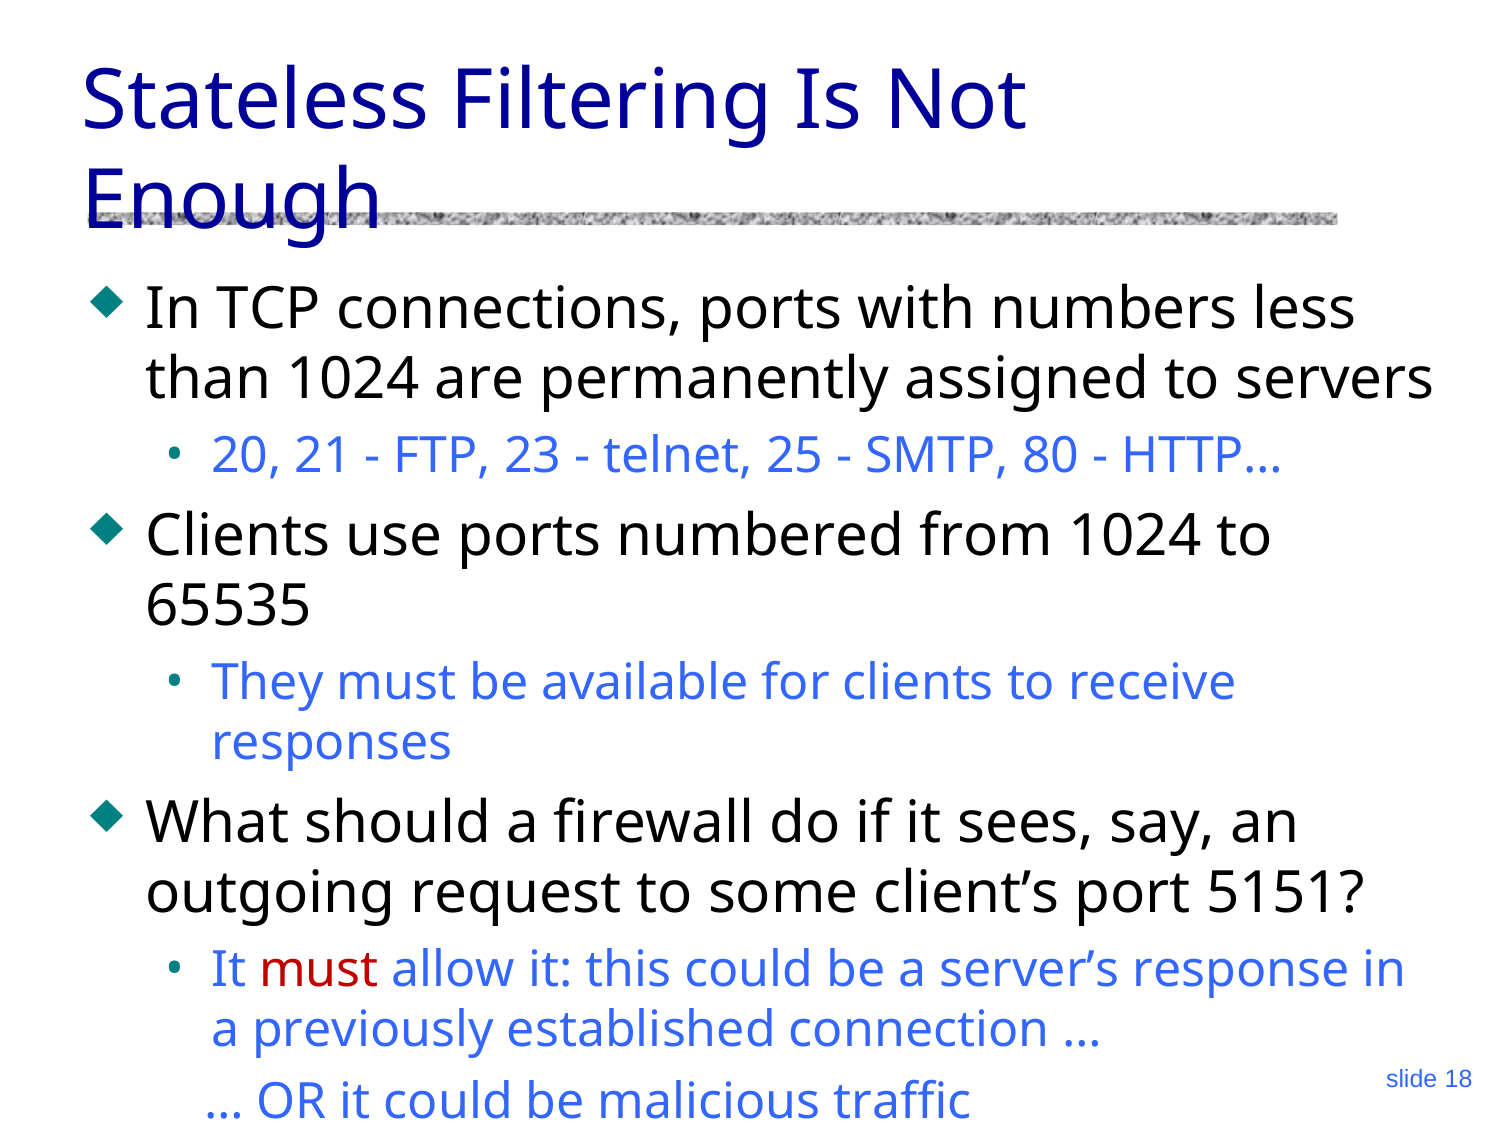

Stateless Filtering Is Not Enough
In TCP connections, ports with numbers less than 1024 are permanently assigned to servers
20, 21 - FTP, 23 - telnet, 25 - SMTP, 80 - HTTP…
Clients use ports numbered from 1024 to 65535
They must be available for clients to receive responses
What should a firewall do if it sees, say, an outgoing request to some client’s port 5151?
It must allow it: this could be a server’s response in a previously established connection …
 … OR it could be malicious traffic
Can’t tell without keeping state for each connection
slide